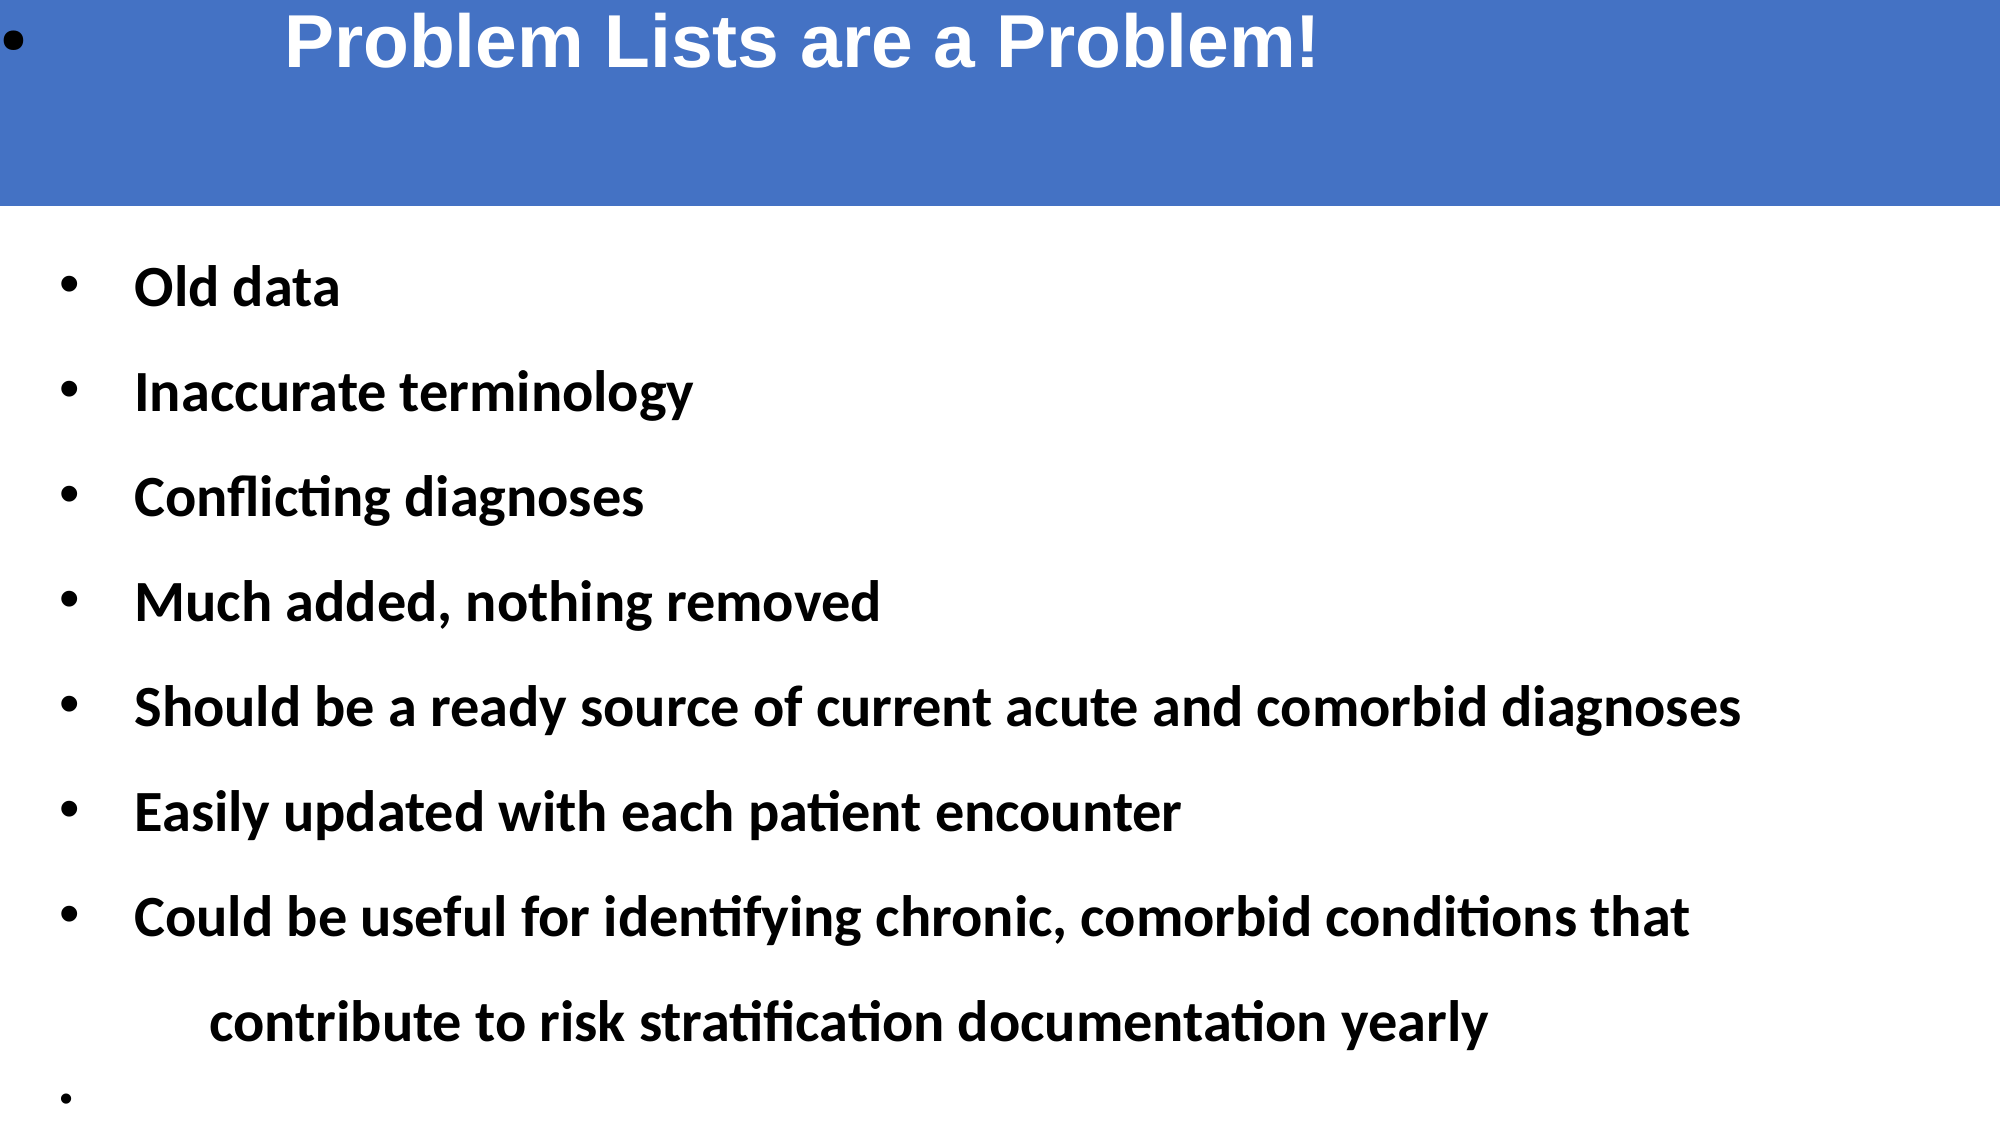

| Problem Lists are a Problem! |
| --- |
Old data
Inaccurate terminology
Conflicting diagnoses
Much added, nothing removed
Should be a ready source of current acute and comorbid diagnoses
Easily updated with each patient encounter
Could be useful for identifying chronic, comorbid conditions that contribute to risk stratification documentation yearly